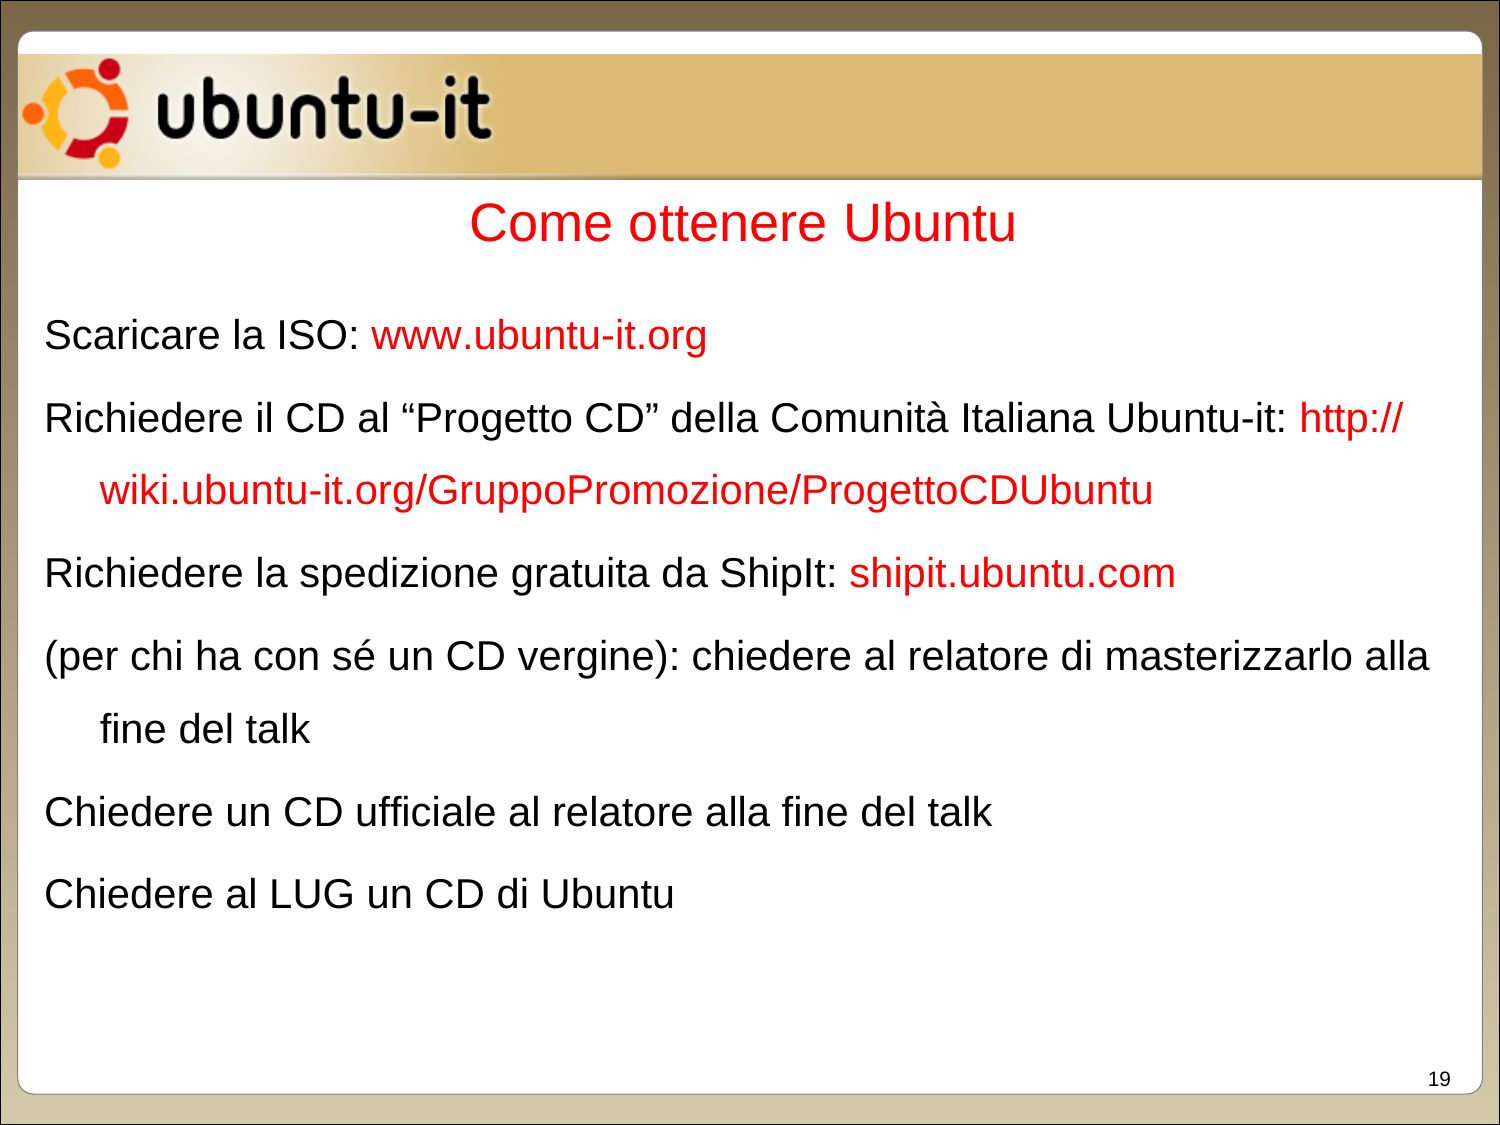

# Come ottenere Ubuntu
Scaricare la ISO: www.ubuntu-it.org
Richiedere il CD al “Progetto CD” della Comunità Italiana Ubuntu-it: http://wiki.ubuntu-it.org/GruppoPromozione/ProgettoCDUbuntu
Richiedere la spedizione gratuita da ShipIt: shipit.ubuntu.com
(per chi ha con sé un CD vergine): chiedere al relatore di masterizzarlo alla fine del talk
Chiedere un CD ufficiale al relatore alla fine del talk
Chiedere al LUG un CD di Ubuntu
19